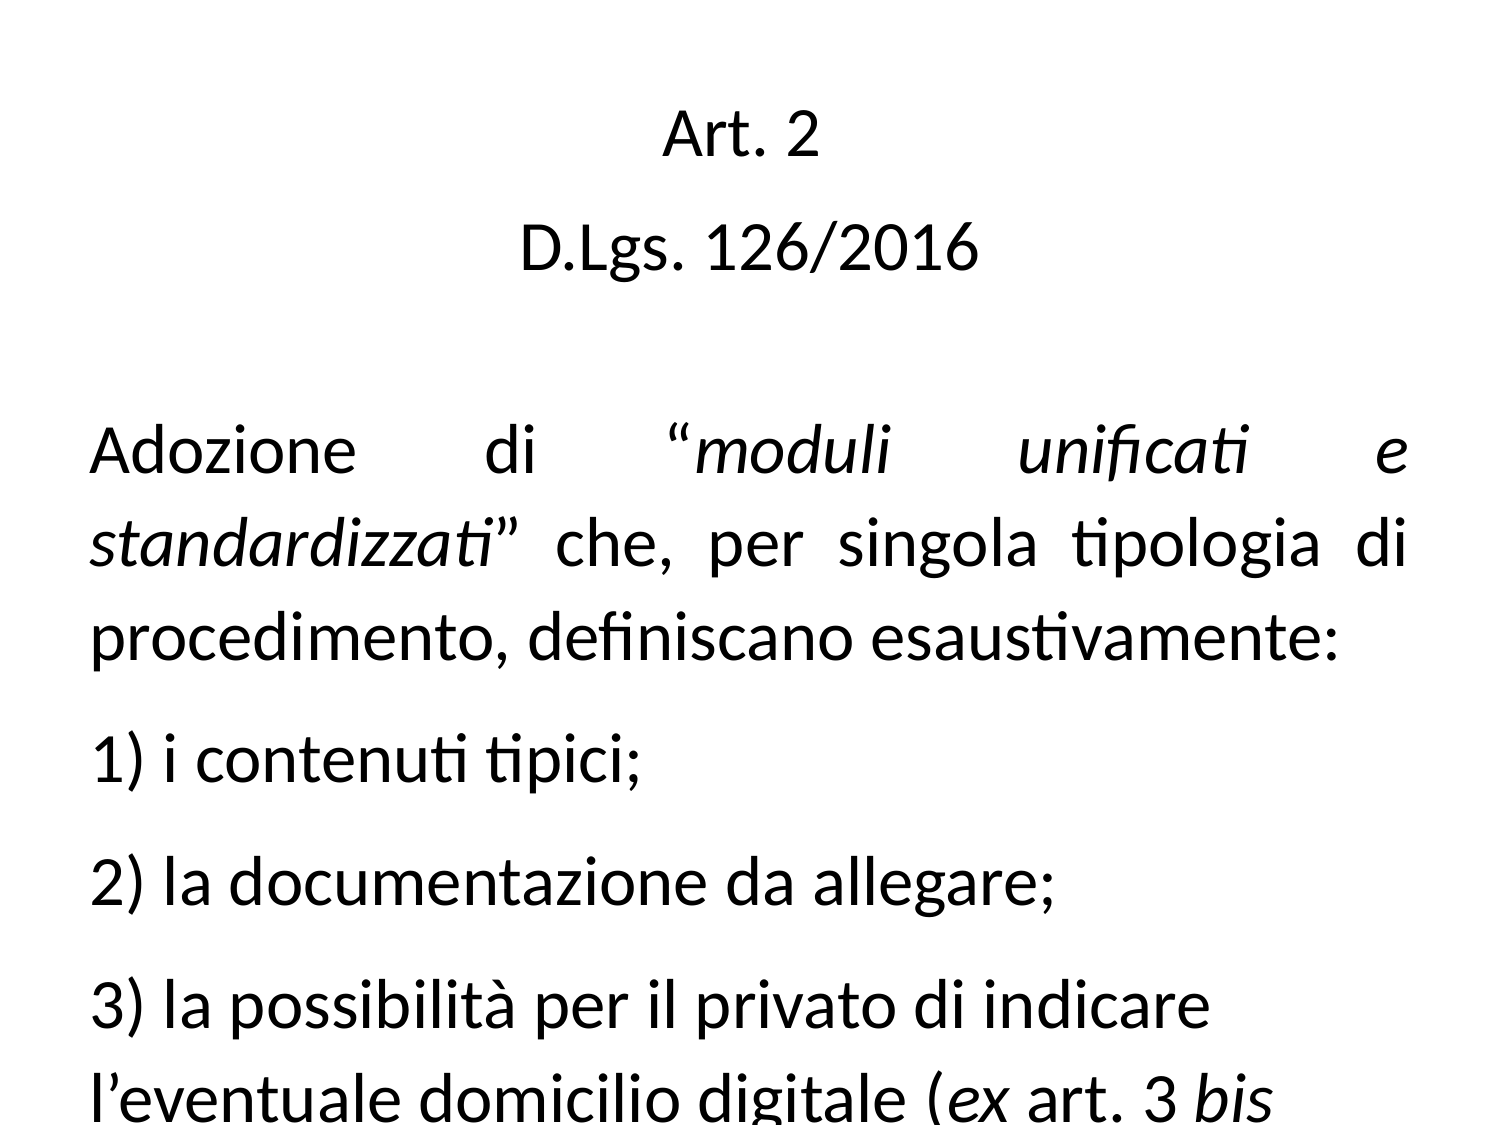

# Art. 2
D.Lgs. 126/2016
Adozione di “moduli unificati e standardizzati” che, per singola tipologia di procedimento, definiscano esaustivamente:
1) i contenuti tipici;
2) la documentazione da allegare;
3) la possibilità per il privato di indicare l’eventuale domicilio digitale (ex art. 3 bis D.Lgs. 82/2005).